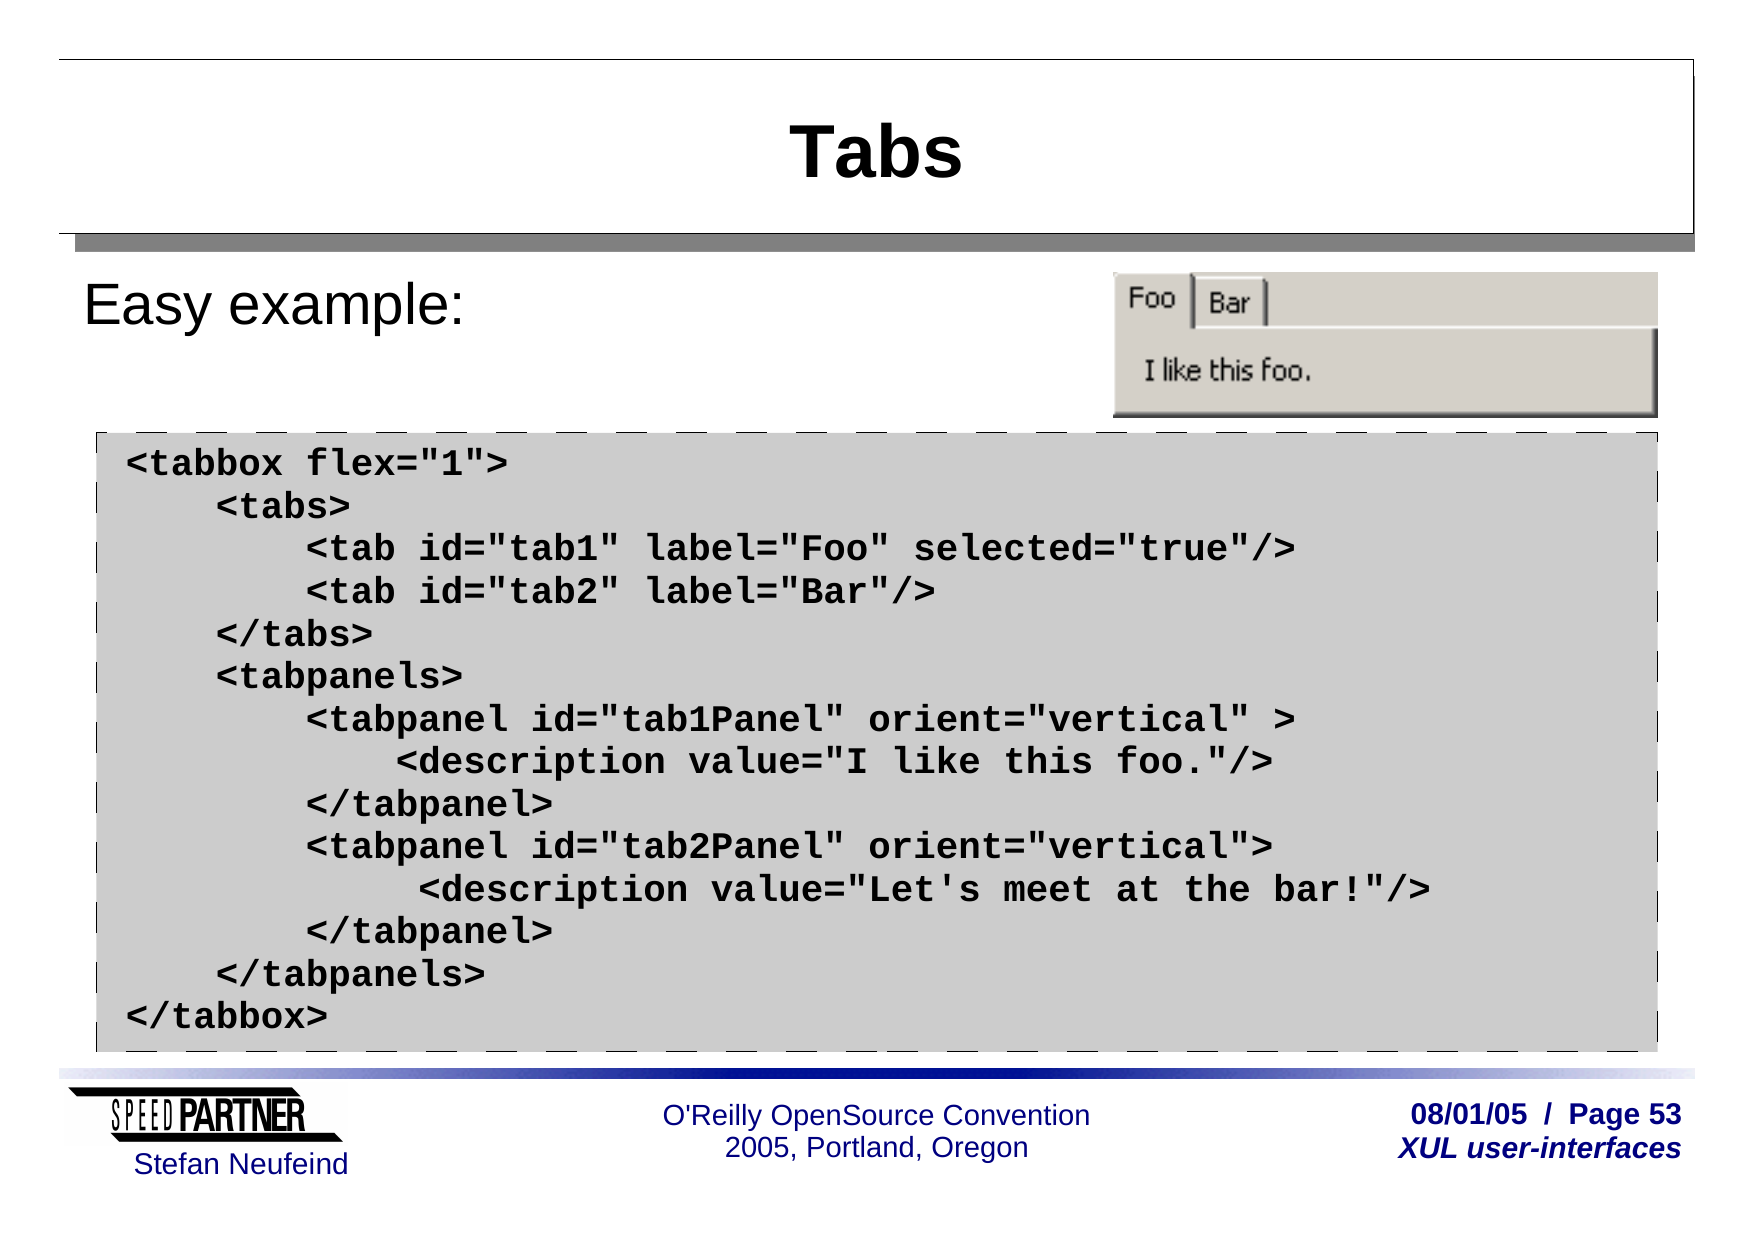

# Tabs
Easy example:
<tabbox flex="1">
 <tabs>
 <tab id="tab1" label="Foo" selected="true"/>
 <tab id="tab2" label="Bar"/>
 </tabs>
 <tabpanels>
 <tabpanel id="tab1Panel" orient="vertical" >
 <description value="I like this foo."/>
 </tabpanel>
 <tabpanel id="tab2Panel" orient="vertical">
 <description value="Let's meet at the bar!"/>
 </tabpanel>
 </tabpanels>
</tabbox>